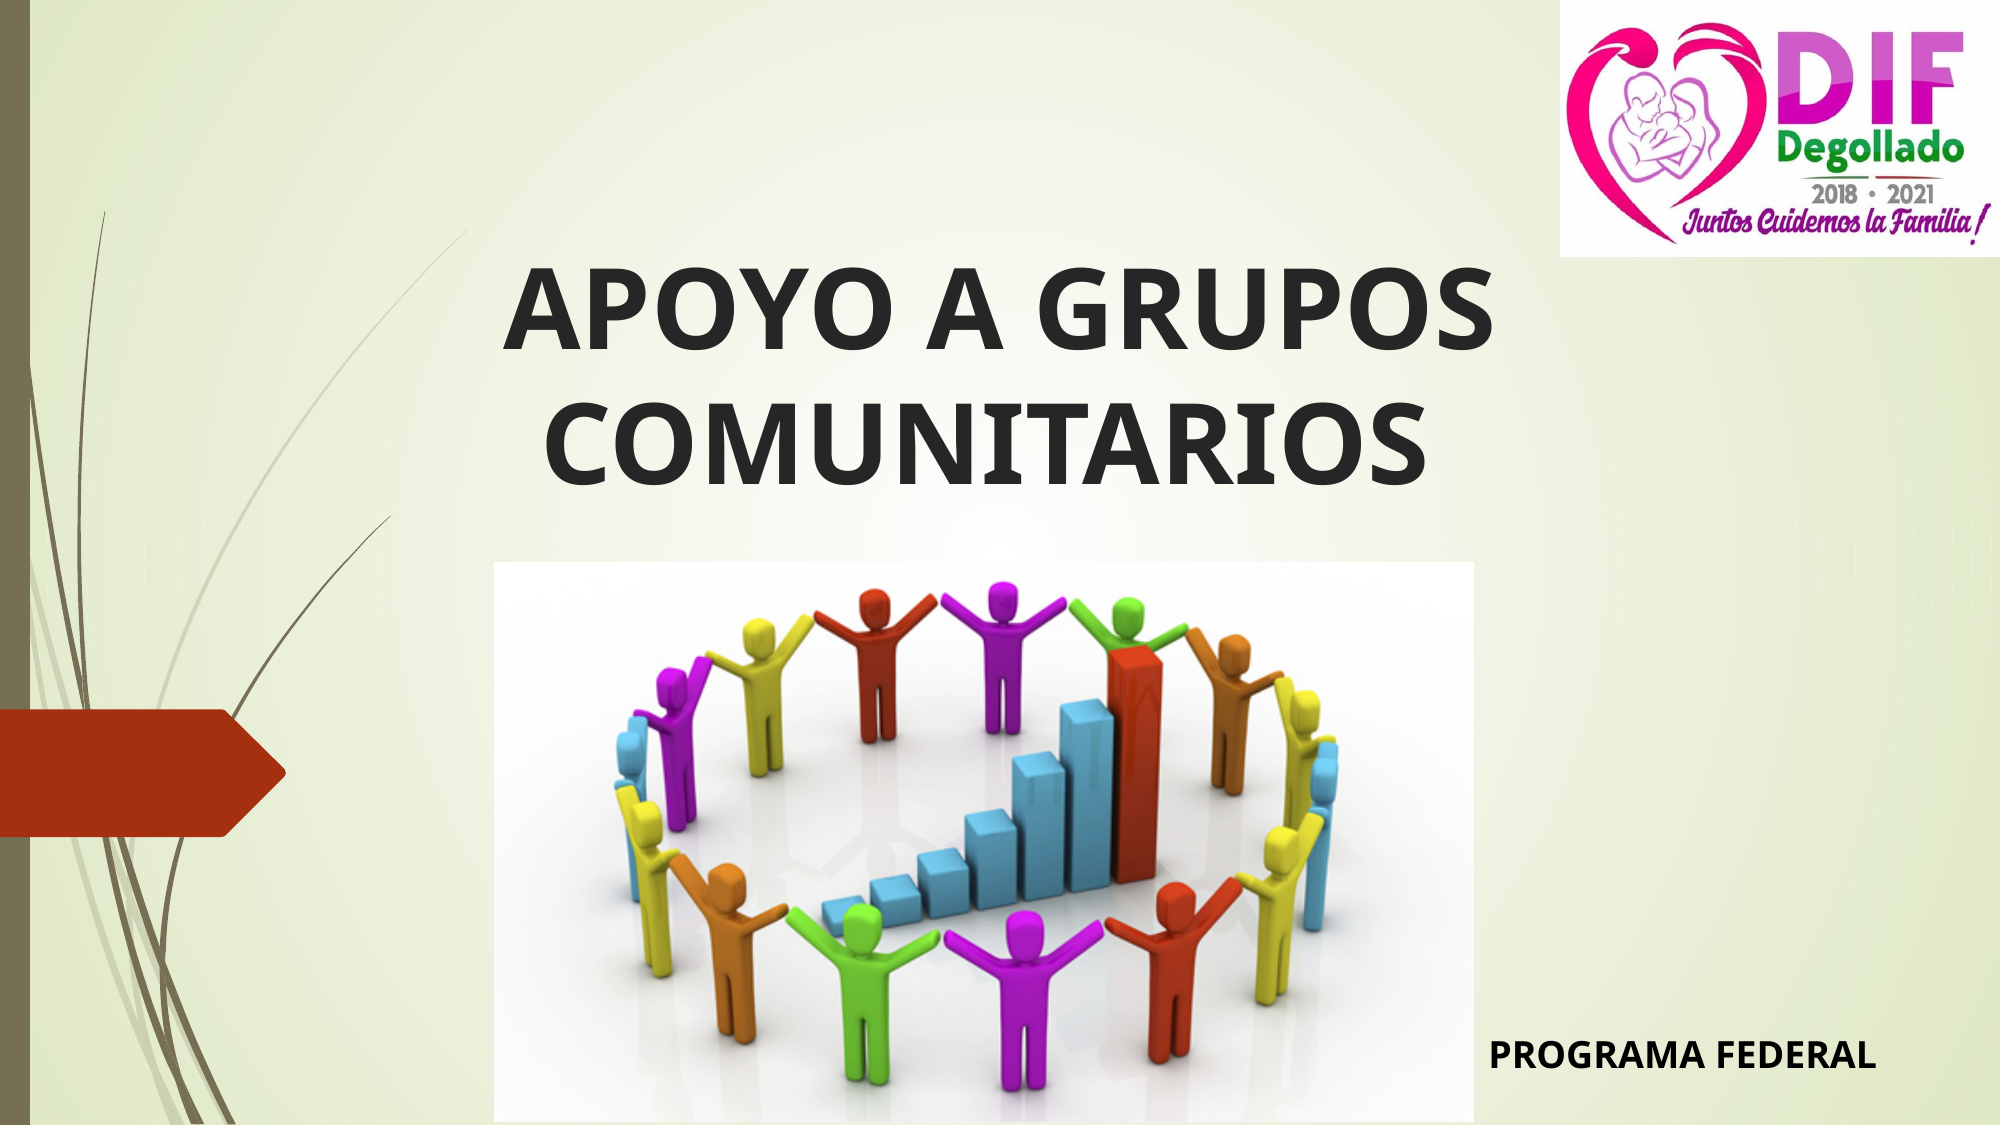

# APOYO A GRUPOS COMUNITARIOS
PROGRAMA FEDERAL